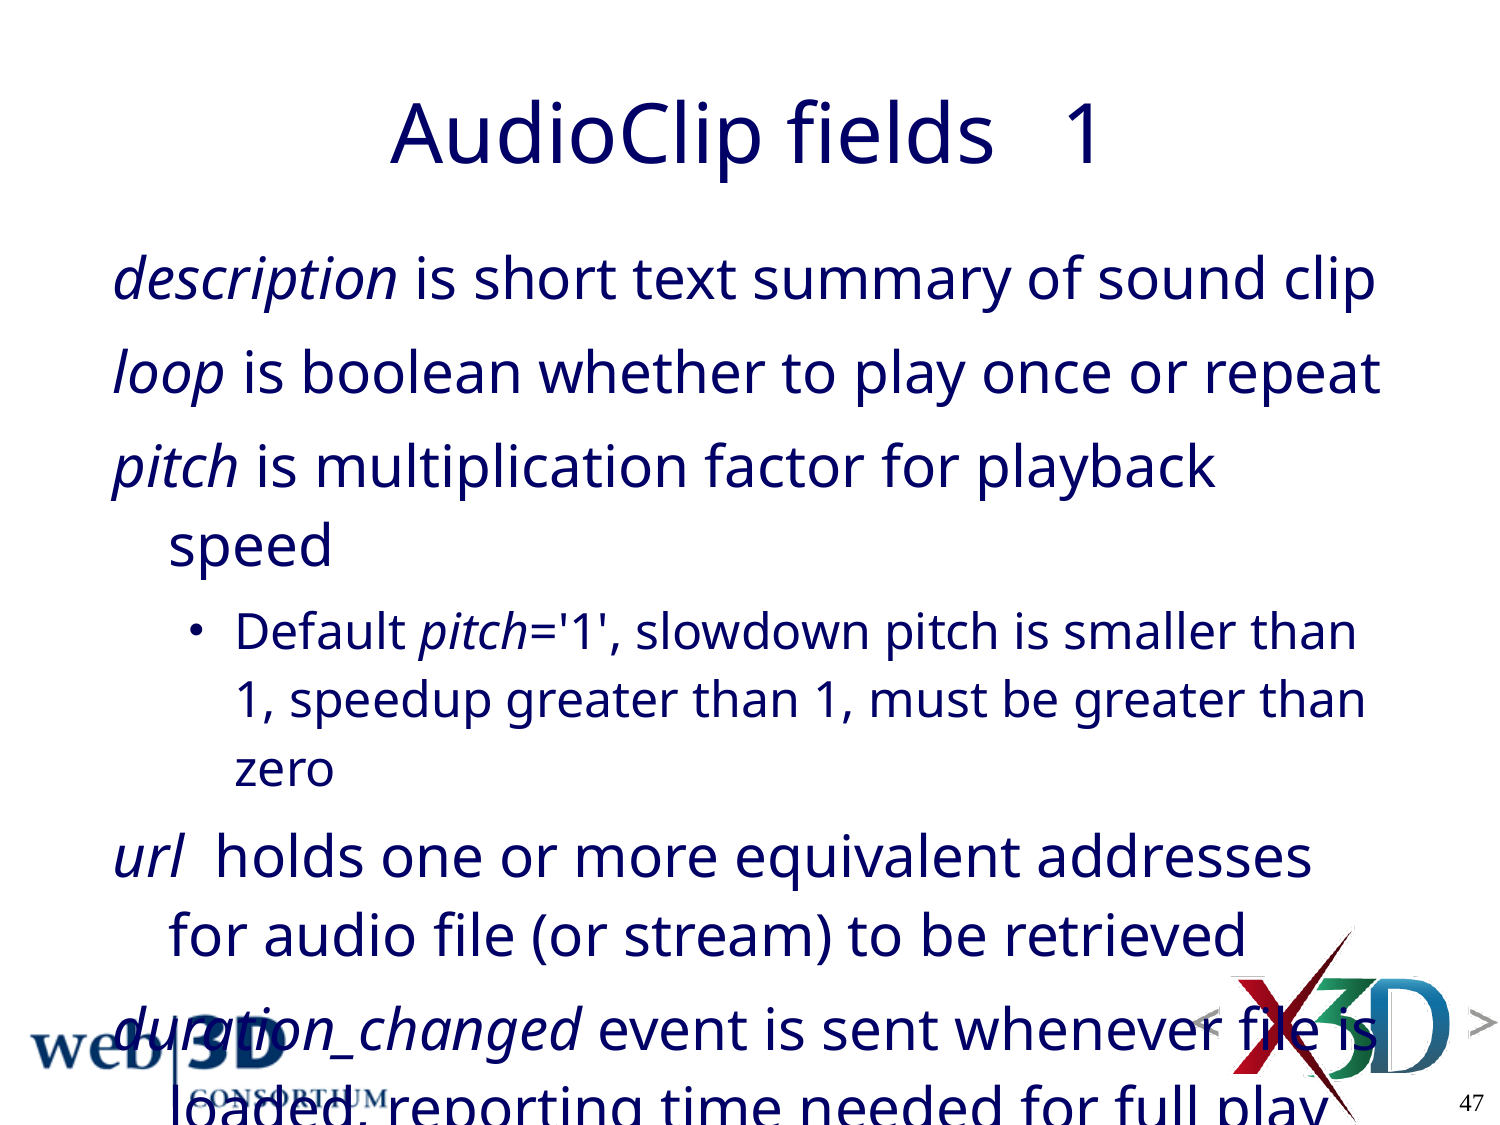

# AudioClip fields 1
description is short text summary of sound clip
loop is boolean whether to play once or repeat
pitch is multiplication factor for playback speed
Default pitch='1', slowdown pitch is smaller than 1, speedup greater than 1, must be greater than zero
url holds one or more equivalent addresses for audio file (or stream) to be retrieved
duration_changed event is sent whenever file is loaded, reporting time needed for full play
Not affected by pitch speedup/slowdown factor